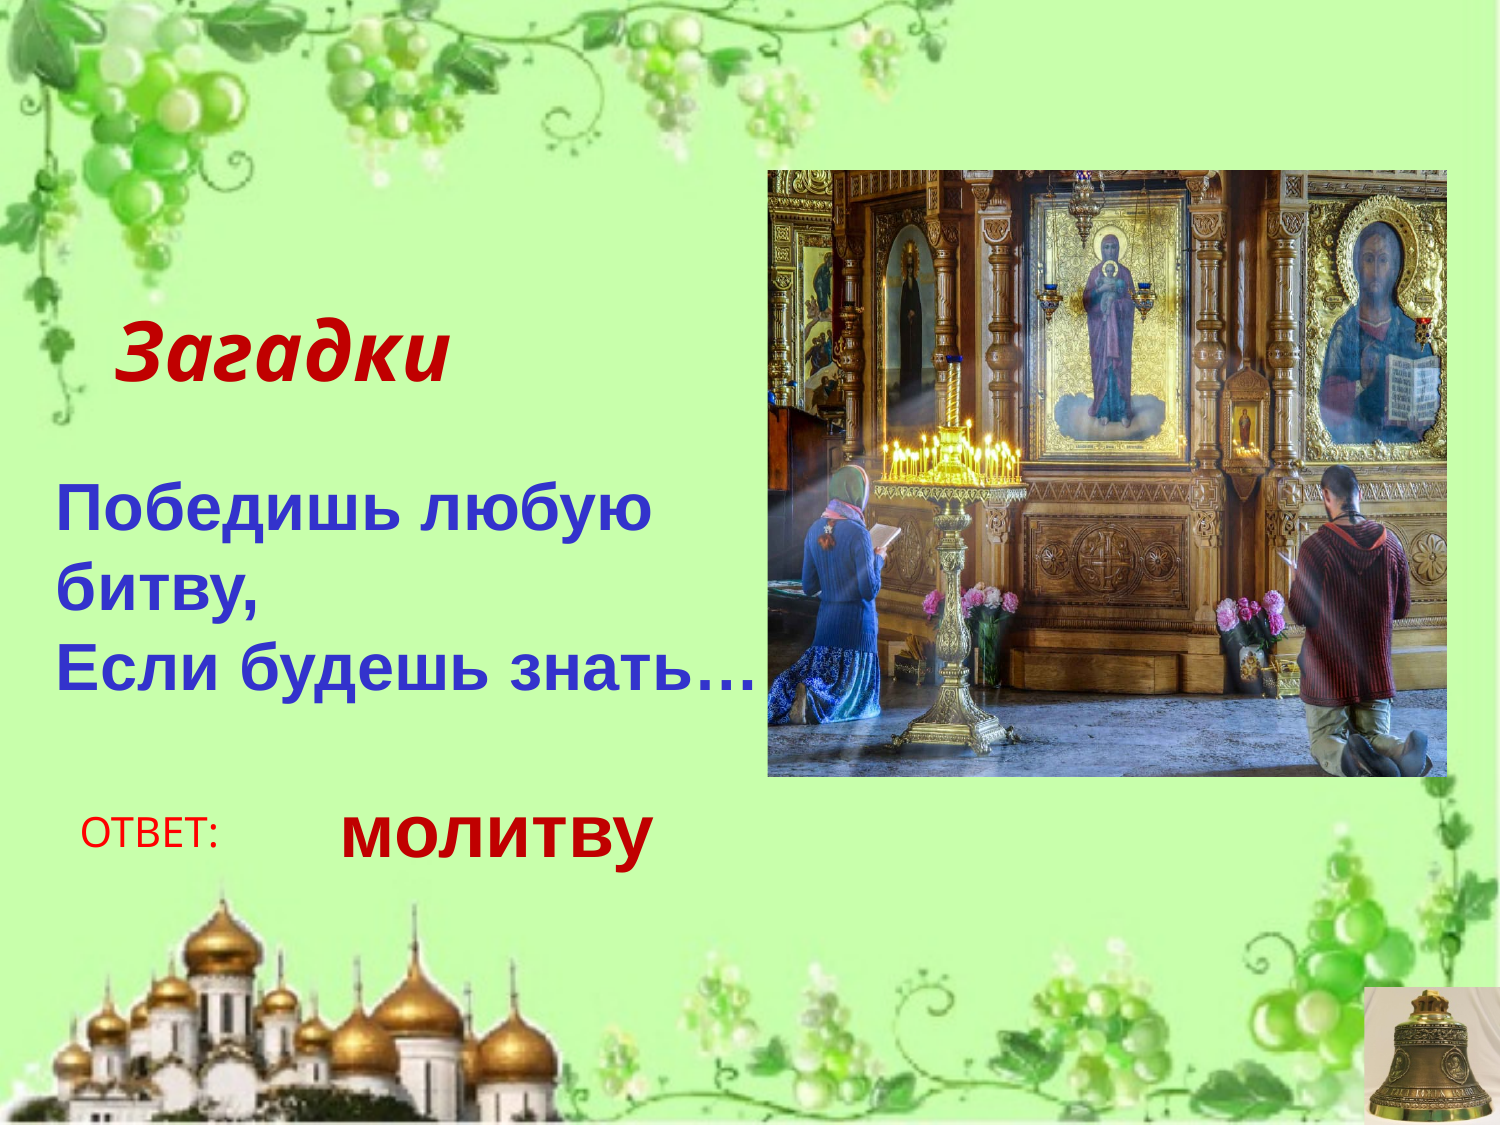

Загадки
Победишь любую битву,
Если будешь знать…
молитву
ОТВЕТ: